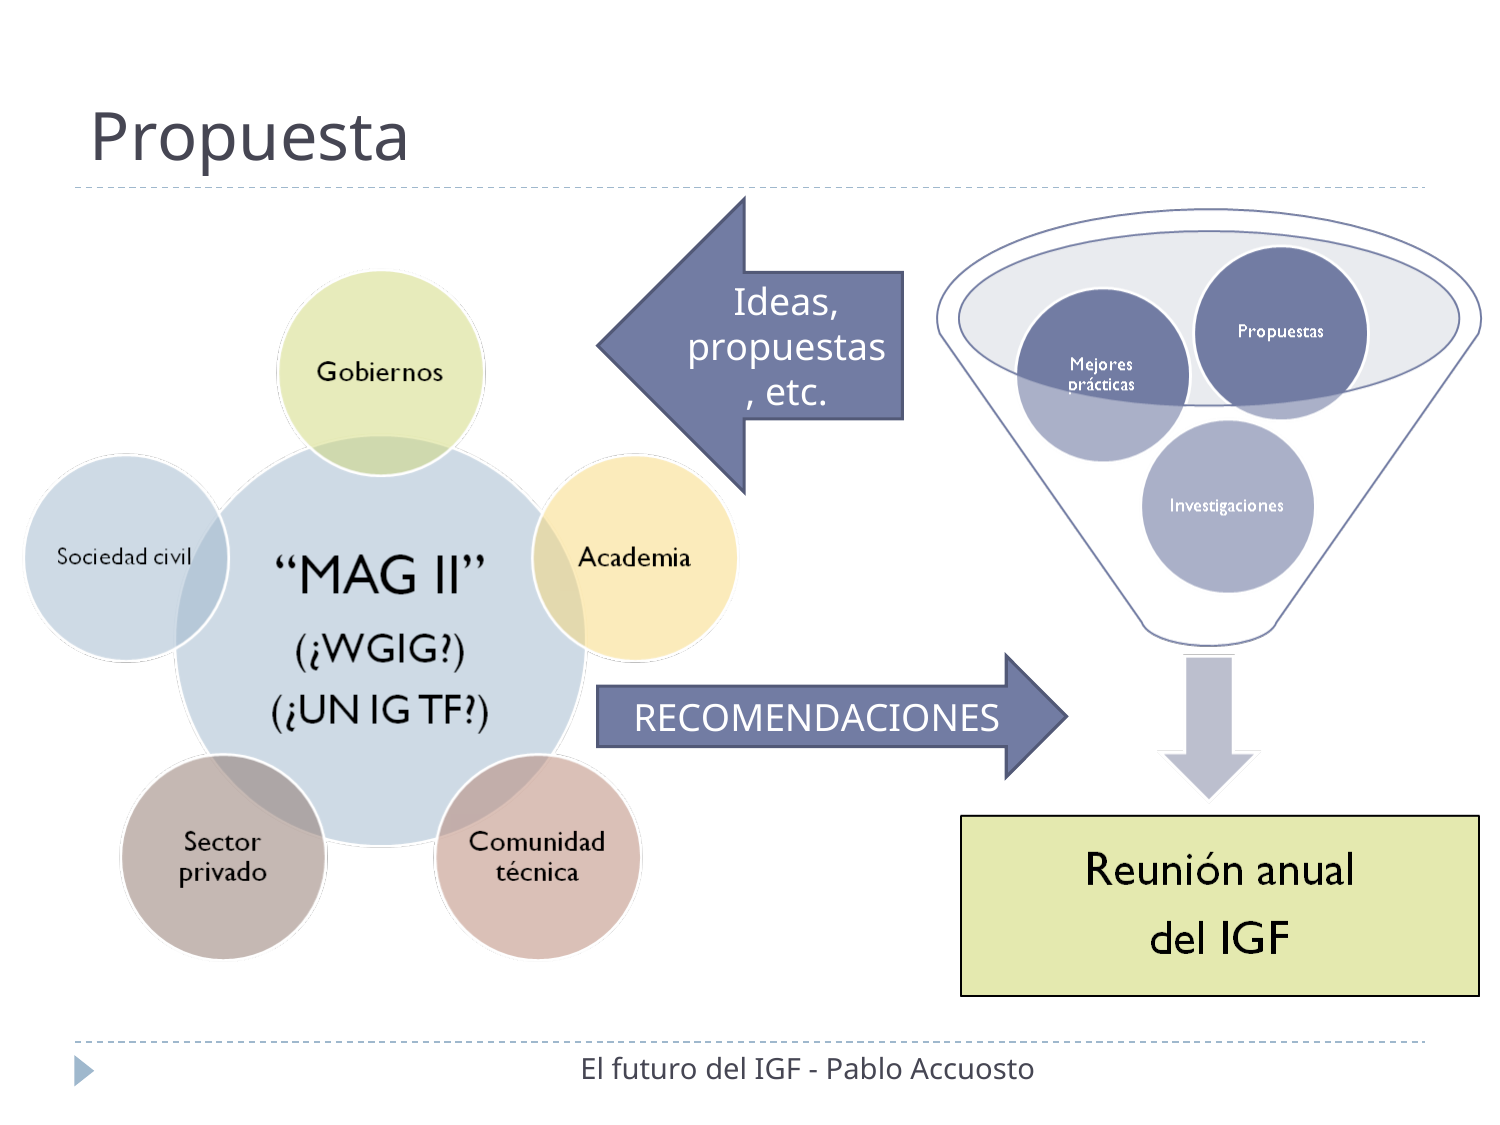

# Propuesta
Ideas, propuestas, etc.
RECOMENDACIONES
El futuro del IGF - Pablo Accuosto